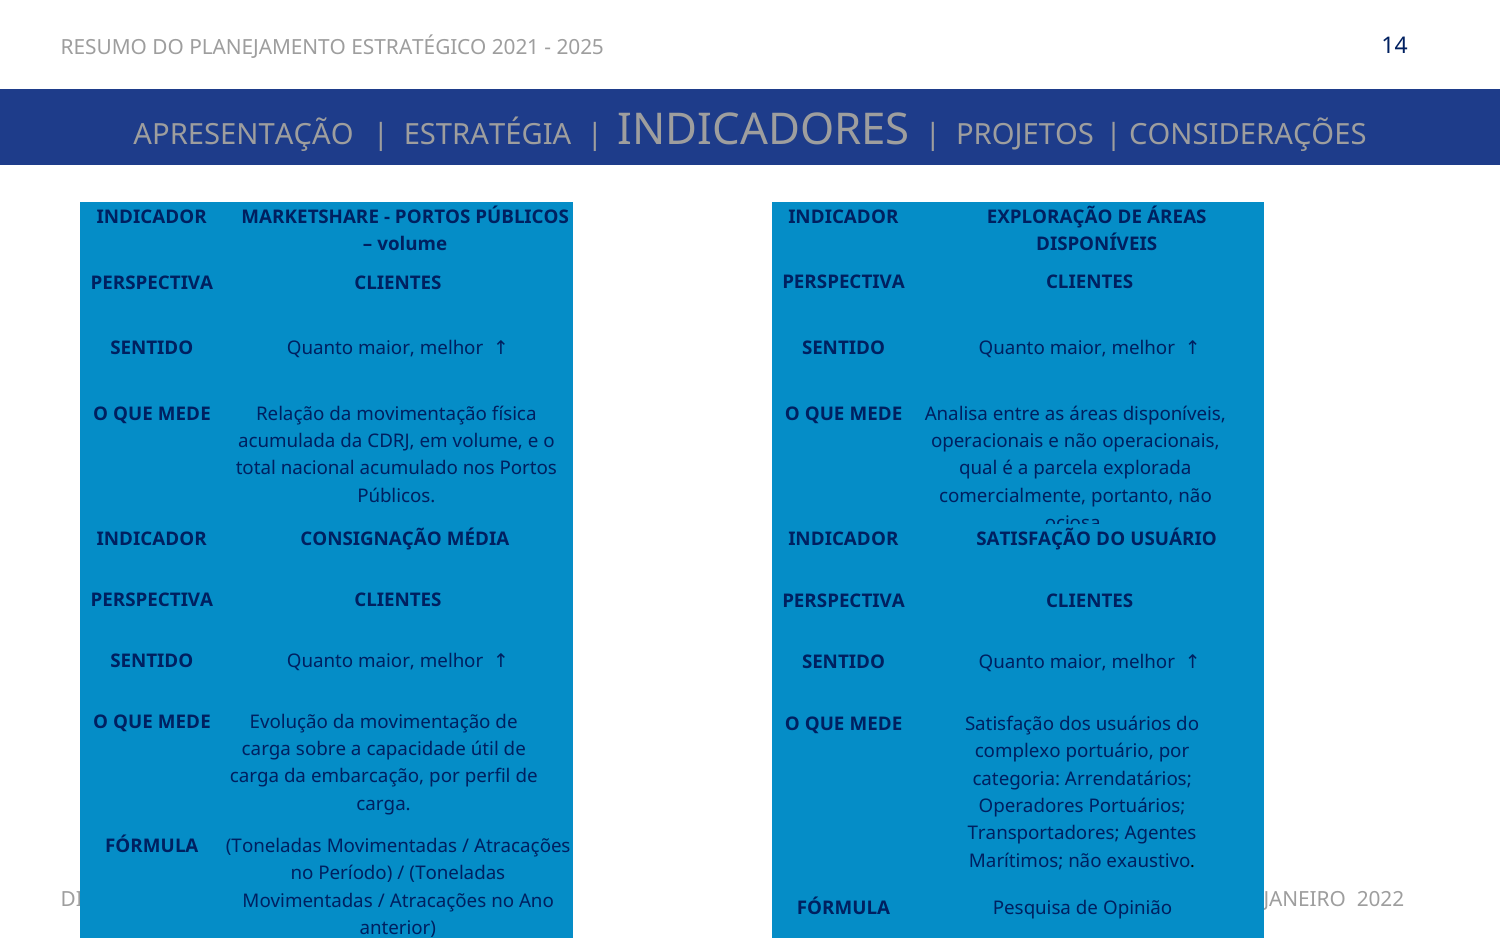

13
RESUMO DO PLANEJAMENTO ESTRATÉGICO 2021 - 2025
APRESENTAÇÃO | ESTRATÉGIA | INDICADORES | PROJETOS | CONSIDERAÇÕES
| INDICADOR | MARKETSHARE - PORTOS PÚBLICOS – volume |
| --- | --- |
| PERSPECTIVA | CLIENTES |
| SENTIDO | Quanto maior, melhor ↑ |
| O QUE MEDE | Relação da movimentação física acumulada da CDRJ, em volume, e o total nacional acumulado nos Portos Públicos. |
| FÓRMULA | Movimentação CDRJ / Total Movimentação dos Portos Públicos (Fonte SDP-Antaq) |
| FREQUÊNCIA | MENSAL |
| INDICADOR | EXPLORAÇÃO DE ÁREAS DISPONÍVEIS |
| --- | --- |
| PERSPECTIVA | CLIENTES |
| SENTIDO | Quanto maior, melhor ↑ |
| O QUE MEDE | Analisa entre as áreas disponíveis, operacionais e não operacionais, qual é a parcela explorada comercialmente, portanto, não ociosa. |
| FÓRMULA | Áreas Exploradas / Áreas Disponíveis para Exploração |
| FREQUÊNCIA | TRIMESTRAL ACUMULADO |
| INDICADOR | CONSIGNAÇÃO MÉDIA |
| --- | --- |
| PERSPECTIVA | CLIENTES |
| SENTIDO | Quanto maior, melhor ↑ |
| O QUE MEDE | Evolução da movimentação de carga sobre a capacidade útil de carga da embarcação, por perfil de carga. |
| FÓRMULA | (Toneladas Movimentadas / Atracações no Período) / (Toneladas Movimentadas / Atracações no Ano anterior) |
| FREQUÊNCIA | MENSAL |
| INDICADOR | SATISFAÇÃO DO USUÁRIO |
| --- | --- |
| PERSPECTIVA | CLIENTES |
| SENTIDO | Quanto maior, melhor ↑ |
| O QUE MEDE | Satisfação dos usuários do complexo portuário, por categoria: Arrendatários; Operadores Portuários; Transportadores; Agentes Marítimos; não exaustivo. |
| FÓRMULA | Pesquisa de Opinião |
| FREQUÊNCIA | SEMESTRAL |
DIRPRE/SUPGES/GERPEP
CDRJ – JANEIRO 2022